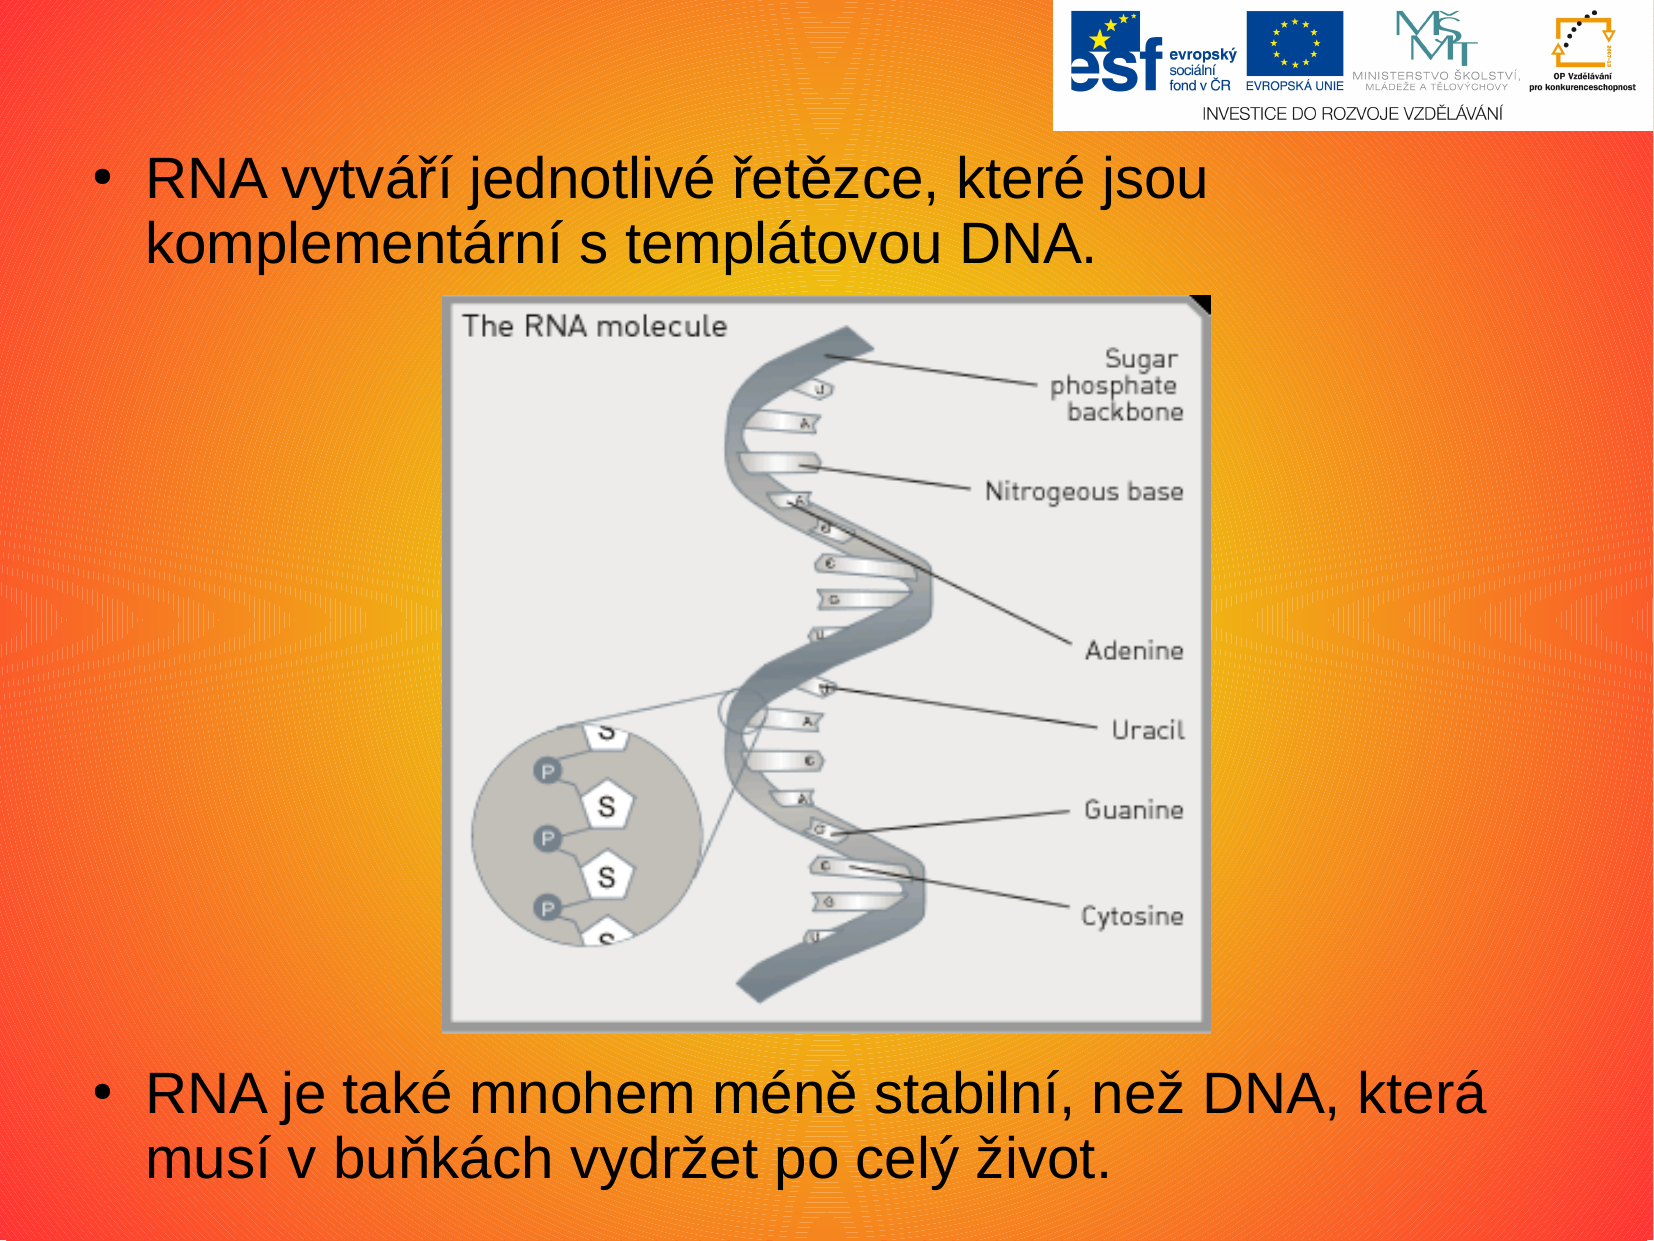

# RNA vytváří jednotlivé řetězce, které jsou komplementární s templátovou DNA.
RNA je také mnohem méně stabilní, než DNA, která musí v buňkách vydržet po celý život.